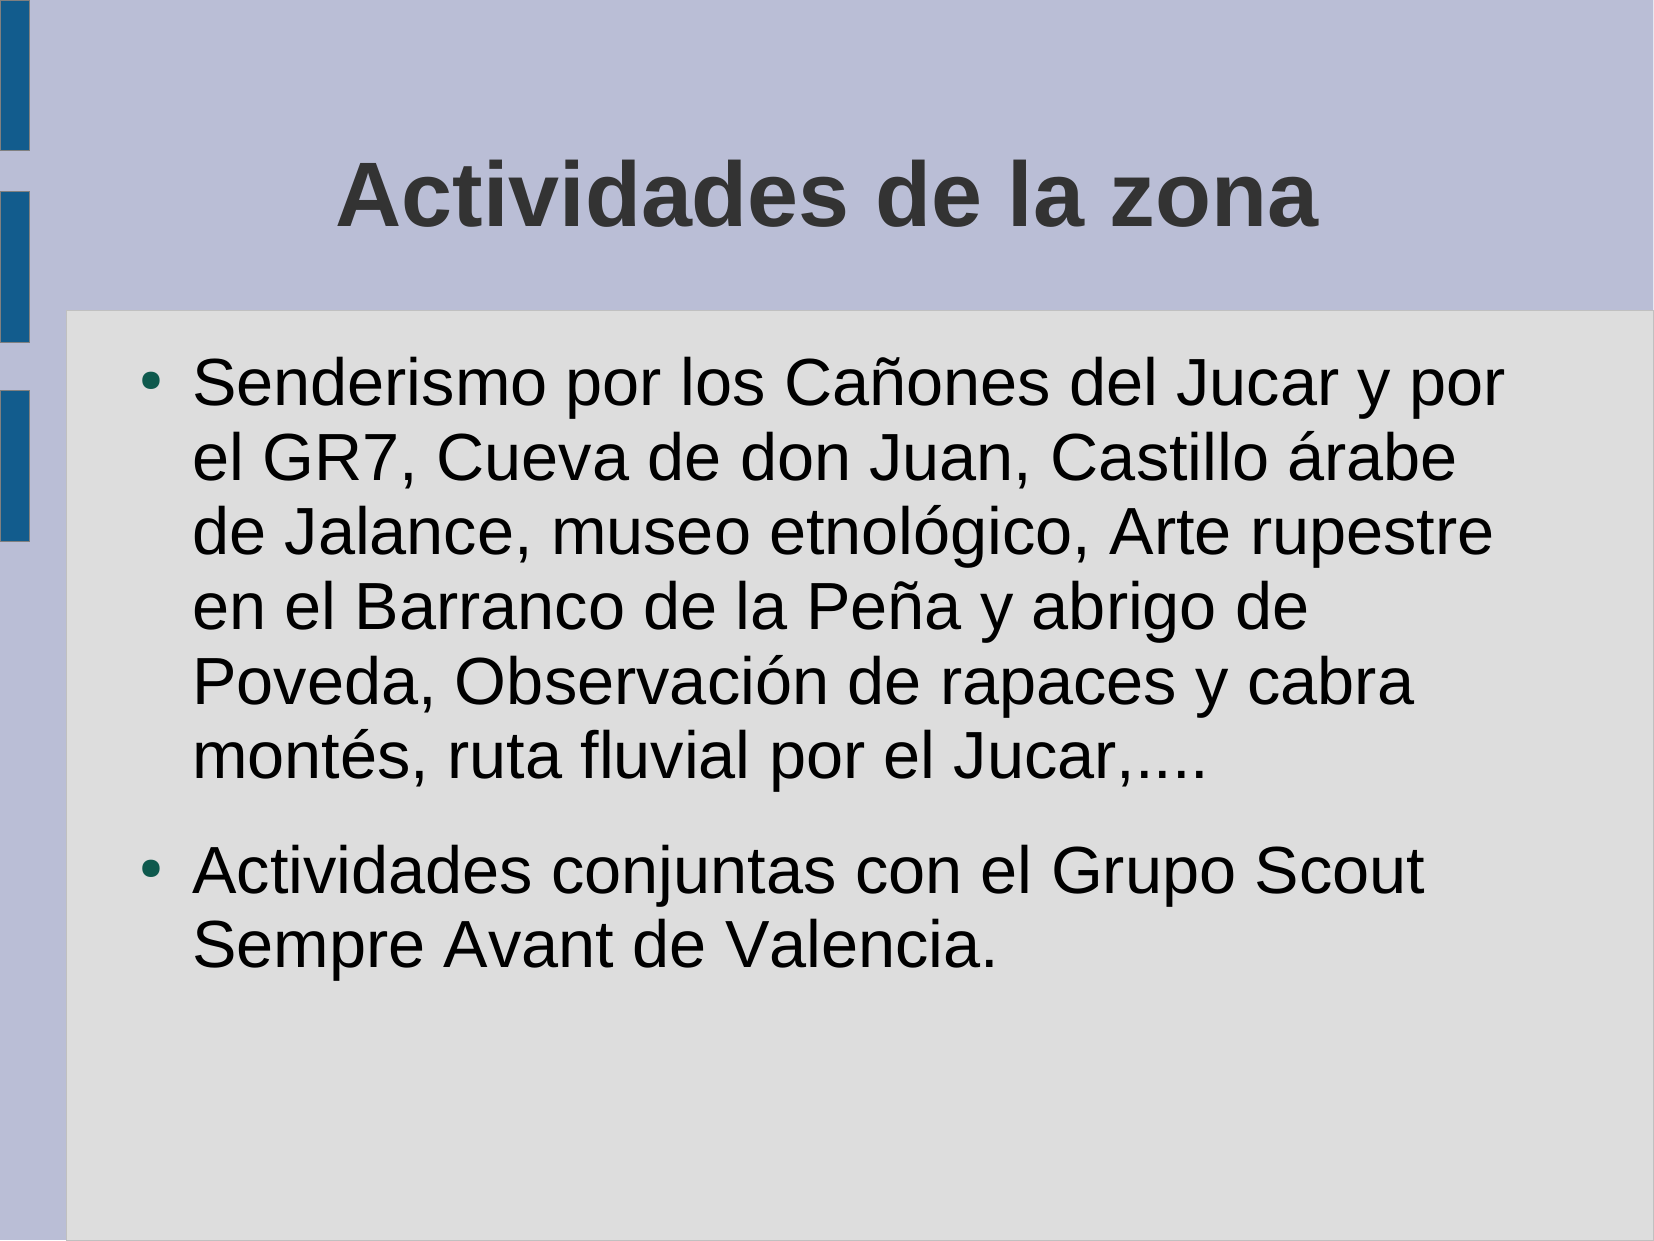

# Actividades de la zona
Senderismo por los Cañones del Jucar y por el GR7, Cueva de don Juan, Castillo árabe de Jalance, museo etnológico, Arte rupestre en el Barranco de la Peña y abrigo de Poveda, Observación de rapaces y cabra montés, ruta fluvial por el Jucar,....
Actividades conjuntas con el Grupo Scout Sempre Avant de Valencia.